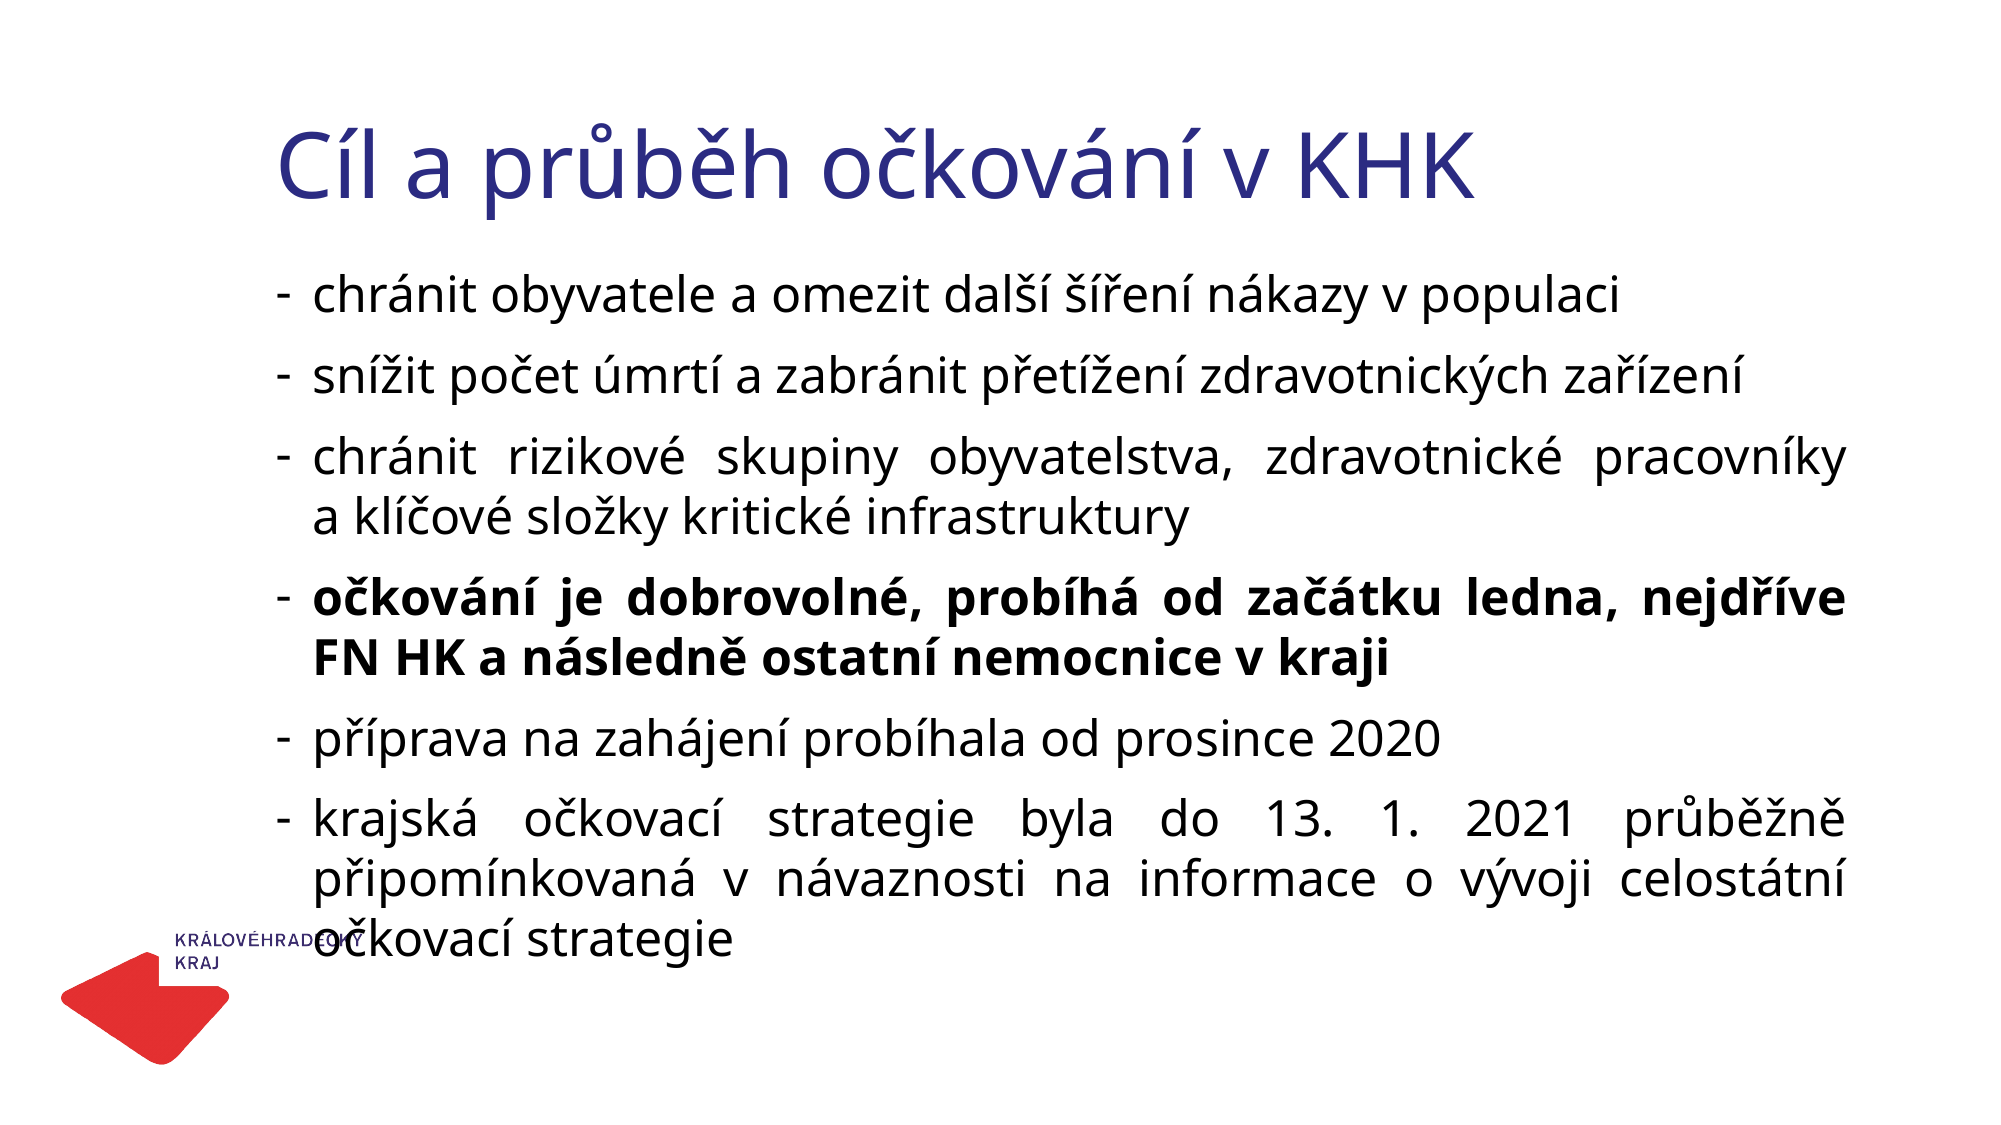

# Cíl a průběh očkování v KHK
chránit obyvatele a omezit další šíření nákazy v populaci
snížit počet úmrtí a zabránit přetížení zdravotnických zařízení
chránit rizikové skupiny obyvatelstva, zdravotnické pracovníky a klíčové složky kritické infrastruktury
očkování je dobrovolné, probíhá od začátku ledna, nejdříve FN HK a následně ostatní nemocnice v kraji
příprava na zahájení probíhala od prosince 2020
krajská očkovací strategie byla do 13. 1. 2021 průběžně připomínkovaná v návaznosti na informace o vývoji celostátní očkovací strategie